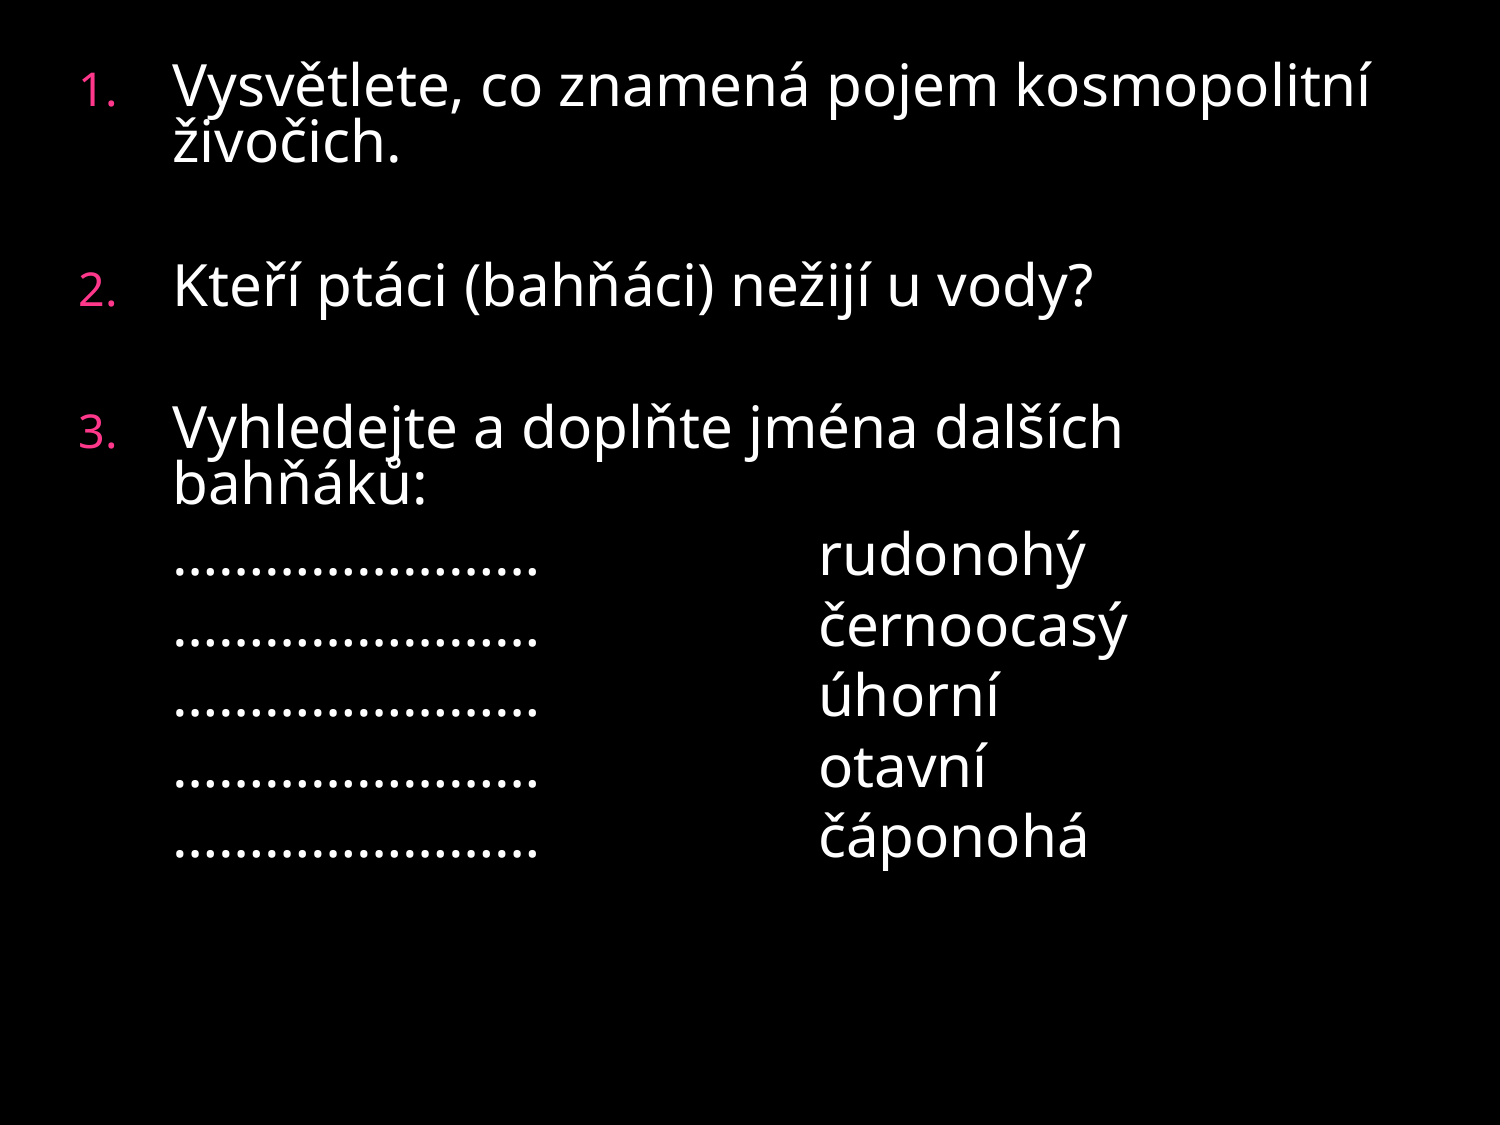

# Vysvětlete, co znamená pojem kosmopolitní živočich.
Kteří ptáci (bahňáci) nežijí u vody?
Vyhledejte a doplňte jména dalších bahňáků:
	……………………		rudonohý
	……………………		černoocasý
	……………………		úhorní
	……………………		otavní
	……………………		čáponohá